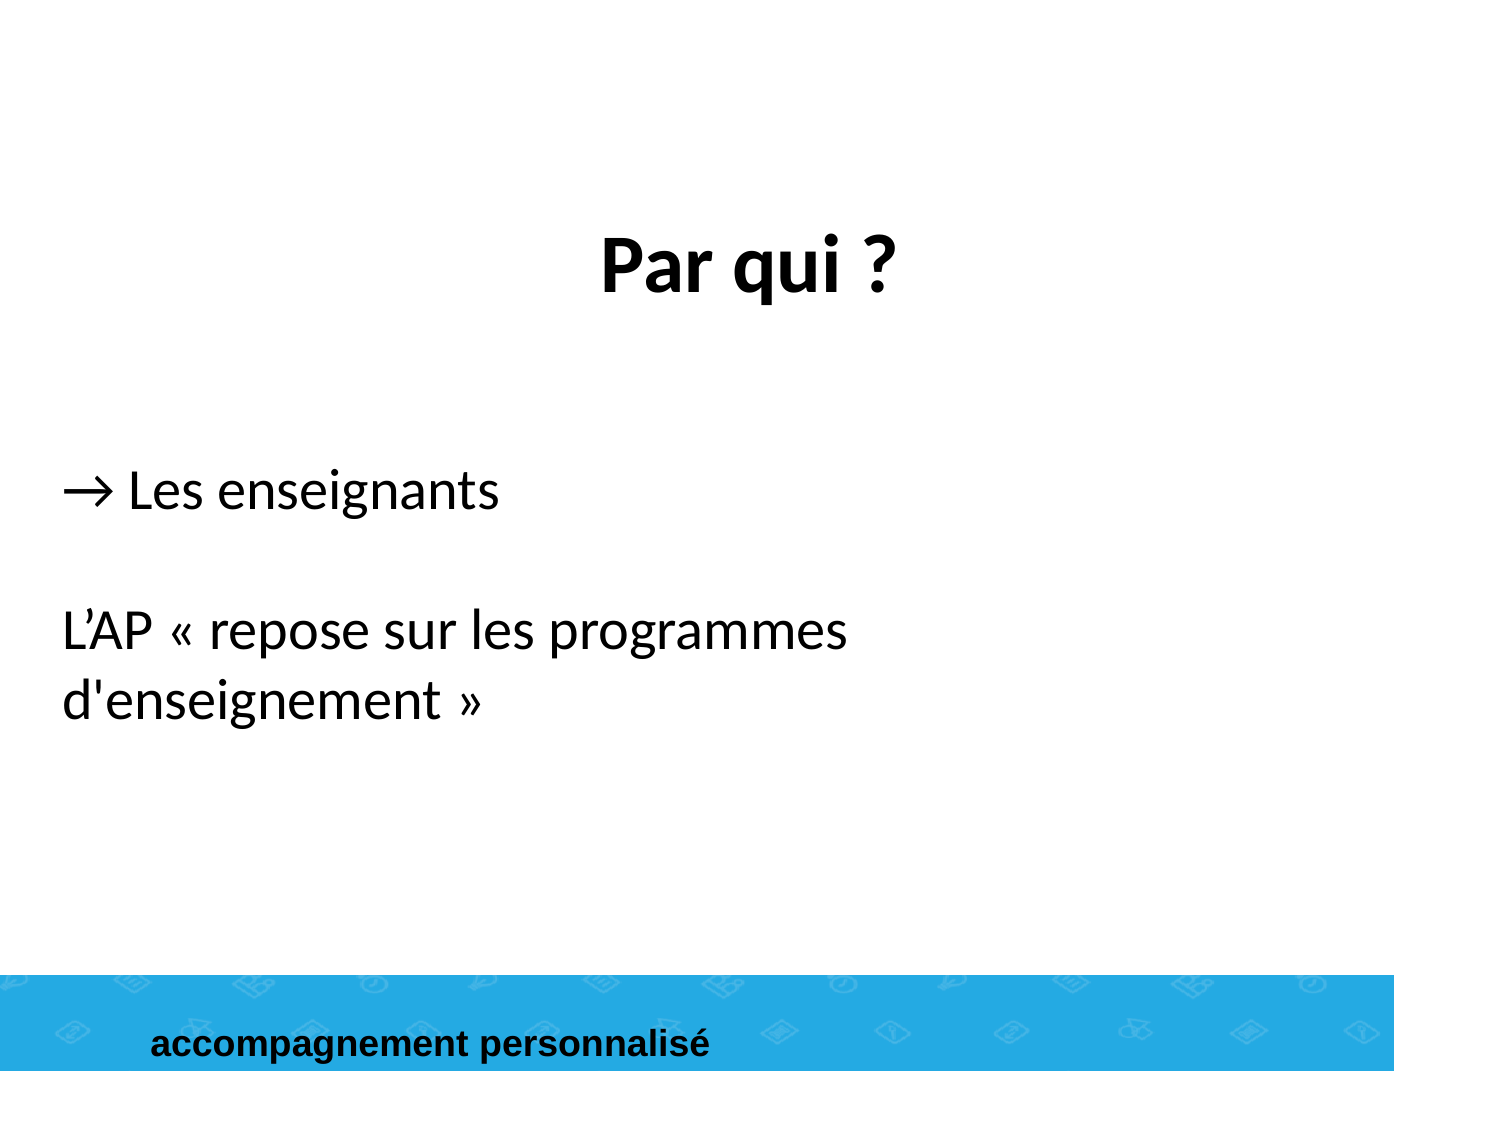

# Par qui ?
→ Les enseignants
L’AP « repose sur les programmes d'enseignement »
accompagnement personnalisé